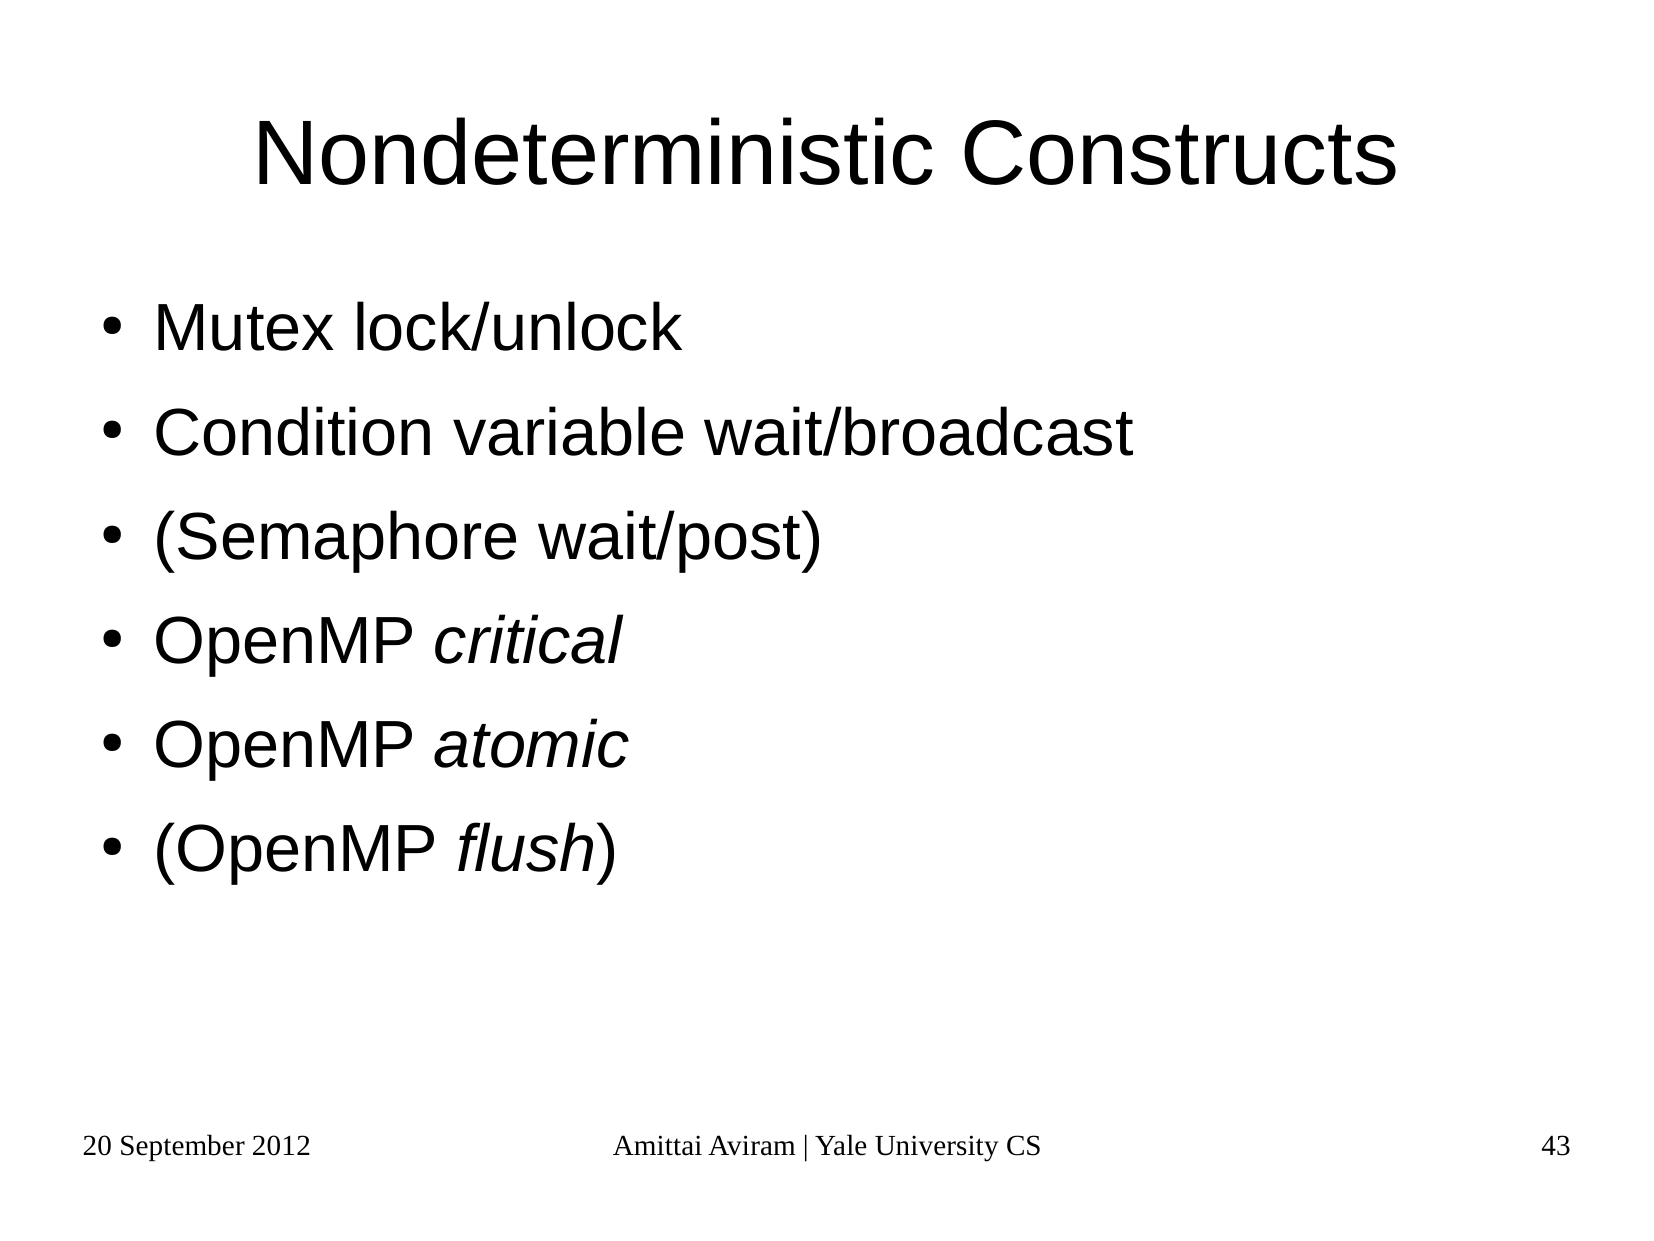

# Nondeterministic Constructs
Mutex lock/unlock
Condition variable wait/broadcast
(Semaphore wait/post)
OpenMP critical
OpenMP atomic
(OpenMP flush)
43